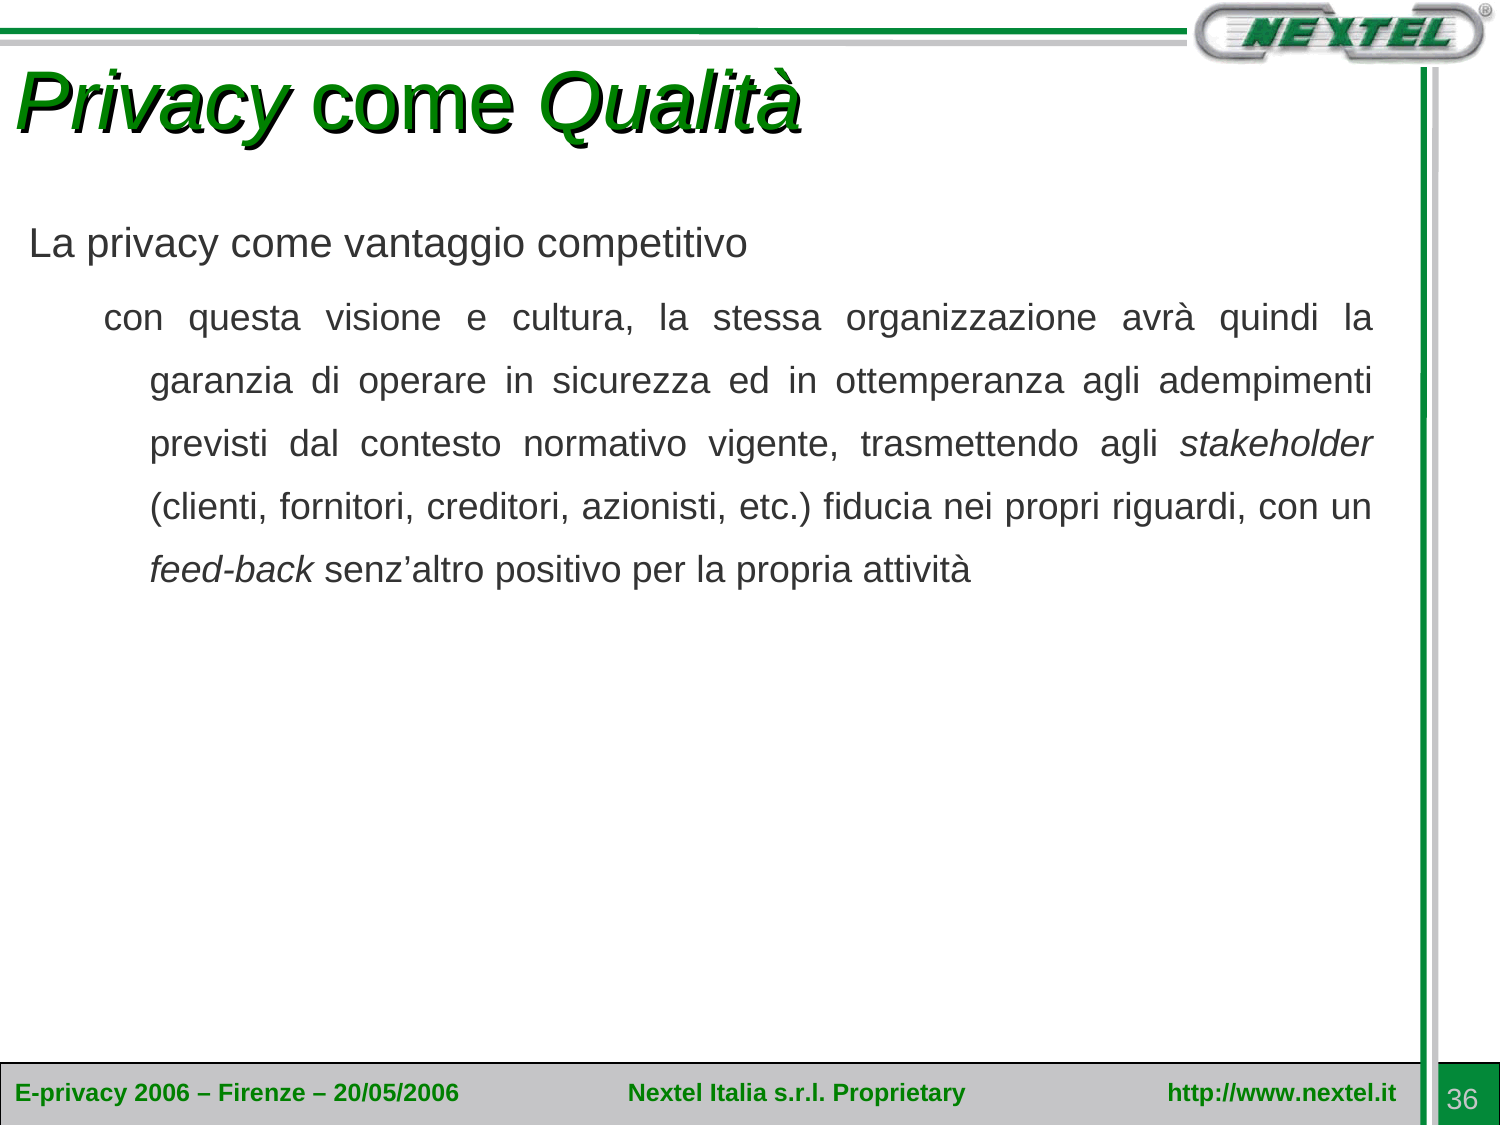

Privacy come Qualità
# La privacy come vantaggio competitivo
con questa visione e cultura, la stessa organizzazione avrà quindi la garanzia di operare in sicurezza ed in ottemperanza agli adempimenti previsti dal contesto normativo vigente, trasmettendo agli stakeholder (clienti, fornitori, creditori, azionisti, etc.) fiducia nei propri riguardi, con un feed-back senz’altro positivo per la propria attività
36